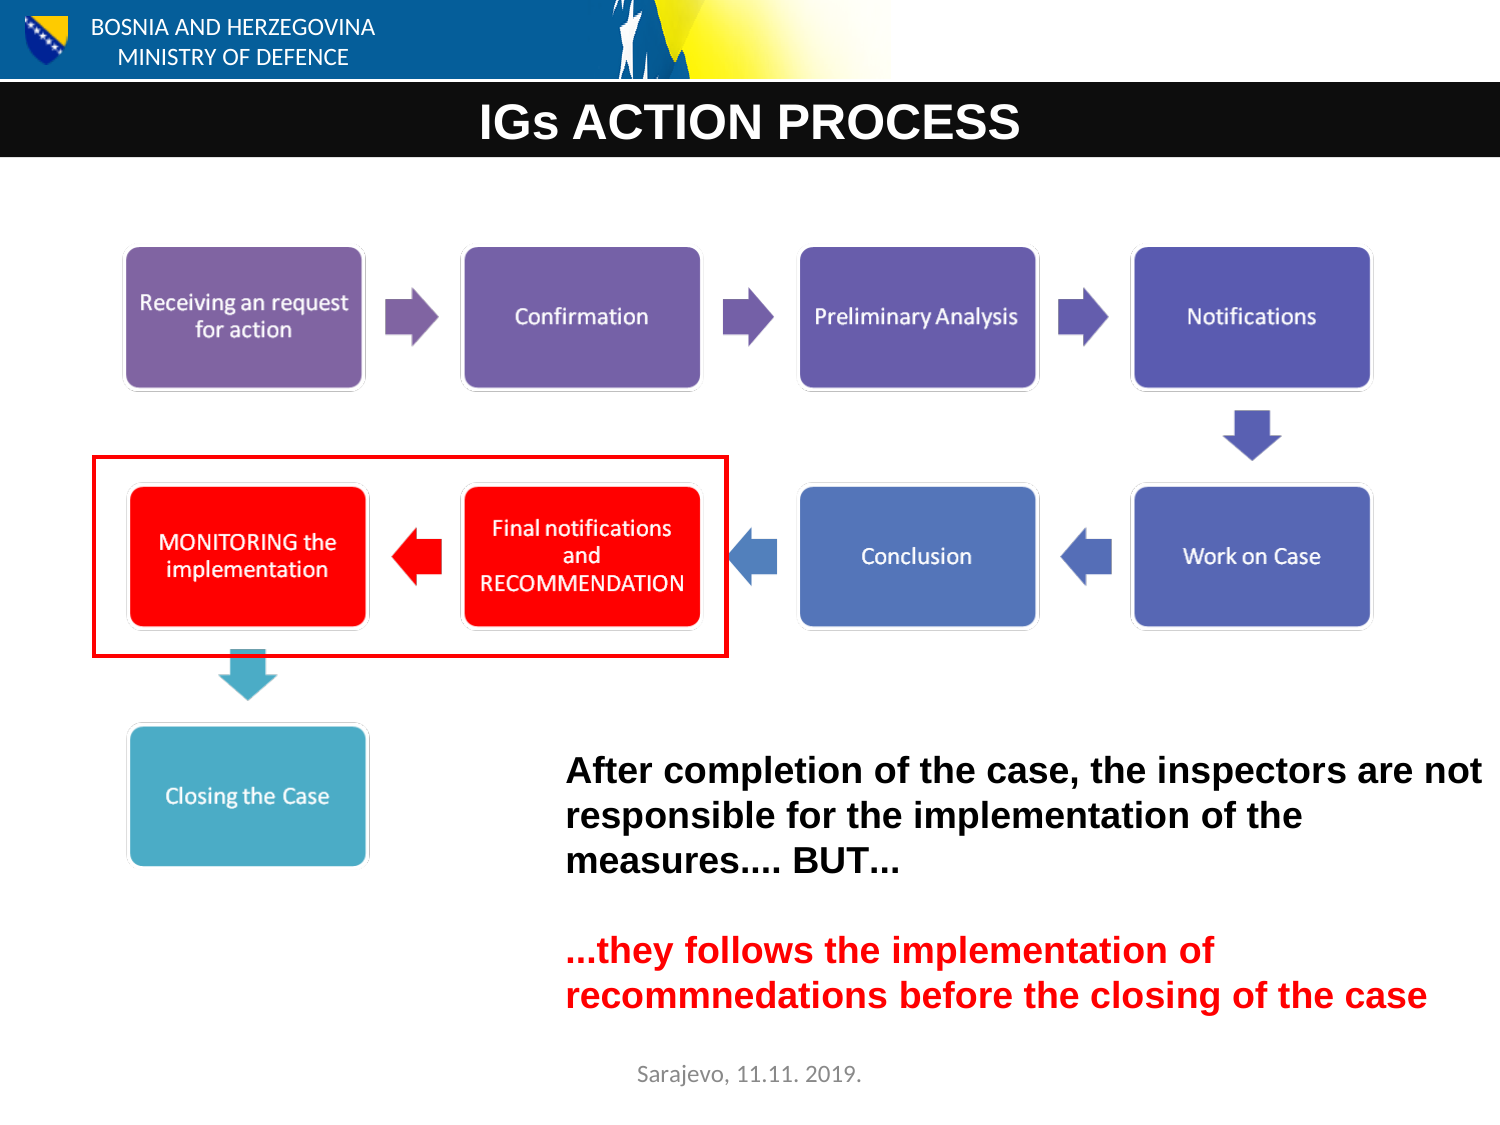

# IGs ACTION PROCESS
After completion of the case, the inspectors are not responsible for the implementation of the measures.... BUT...
...they follows the implementation of recommnedations before the closing of the case
Sarajevo, 11.11. 2019.